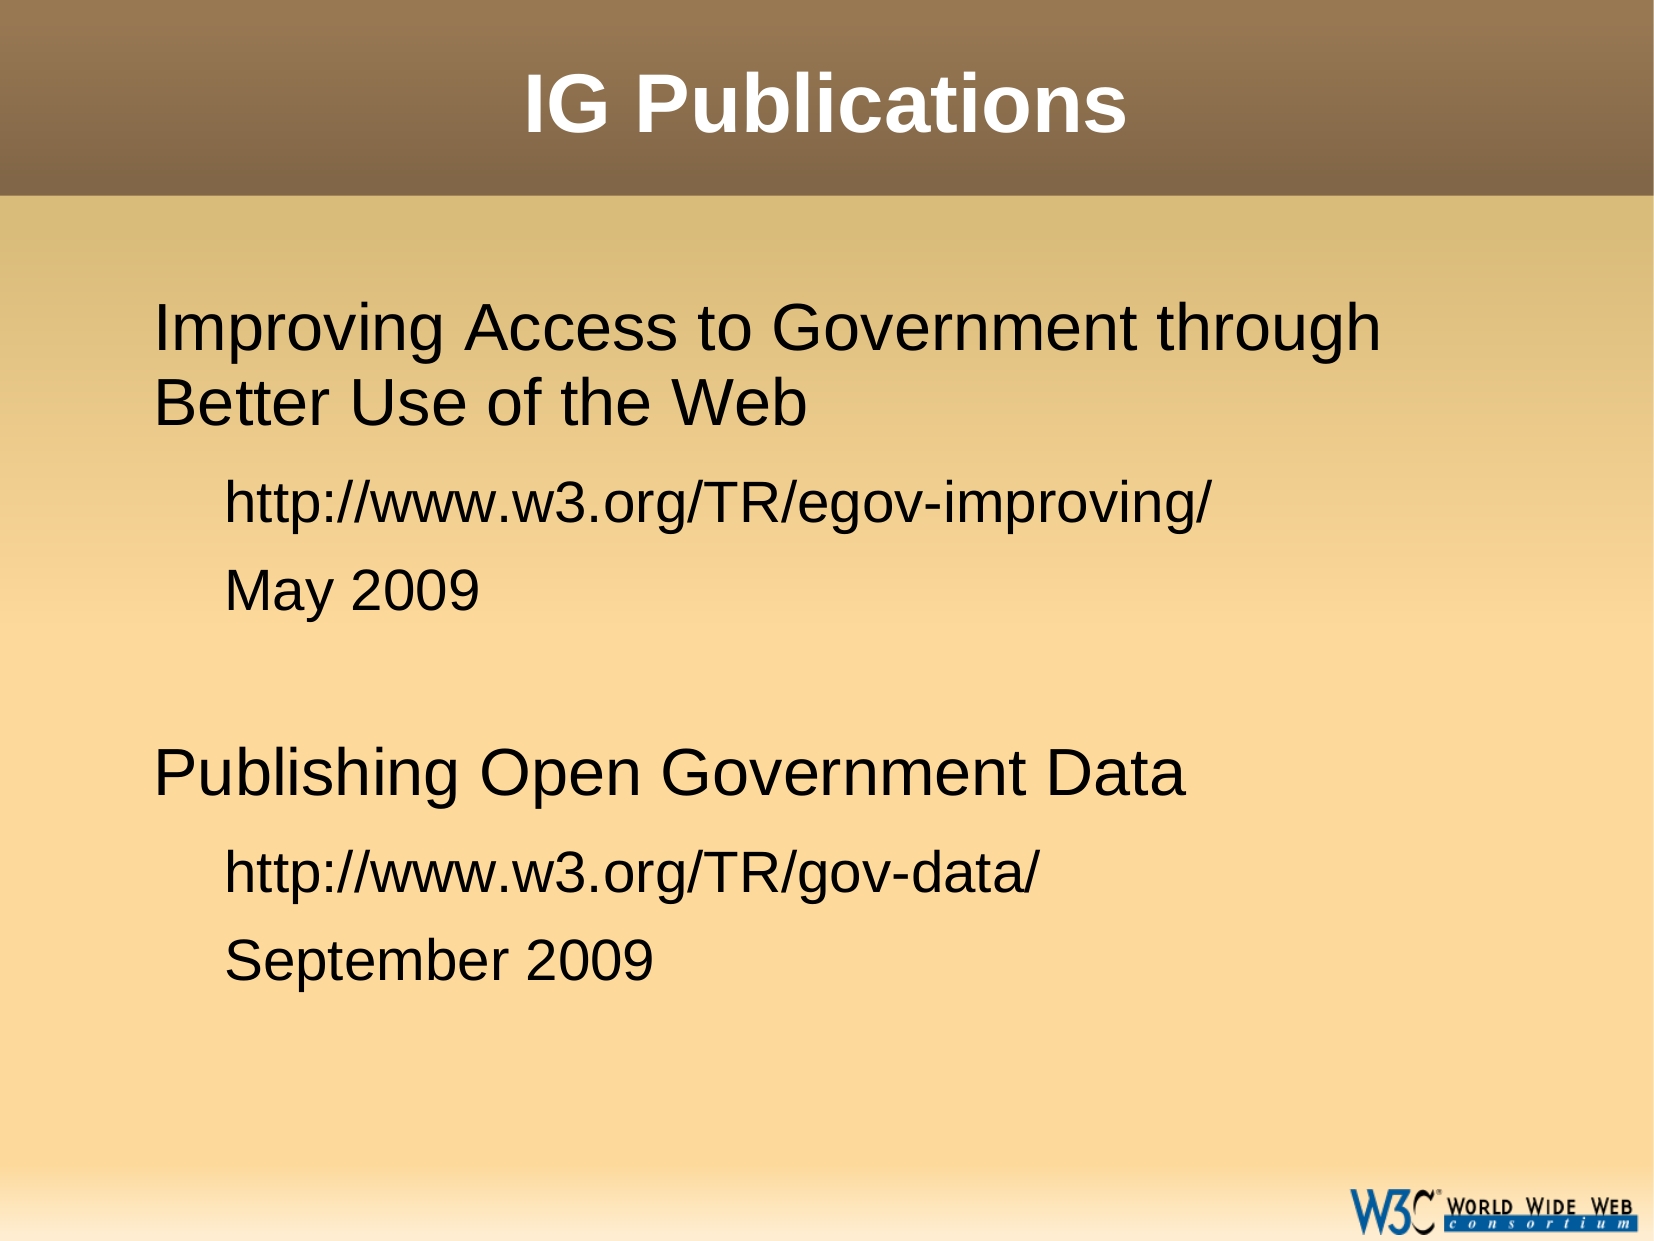

# IG Publications
Improving Access to Government through Better Use of the Web
http://www.w3.org/TR/egov-improving/
May 2009
Publishing Open Government Data
http://www.w3.org/TR/gov-data/
September 2009